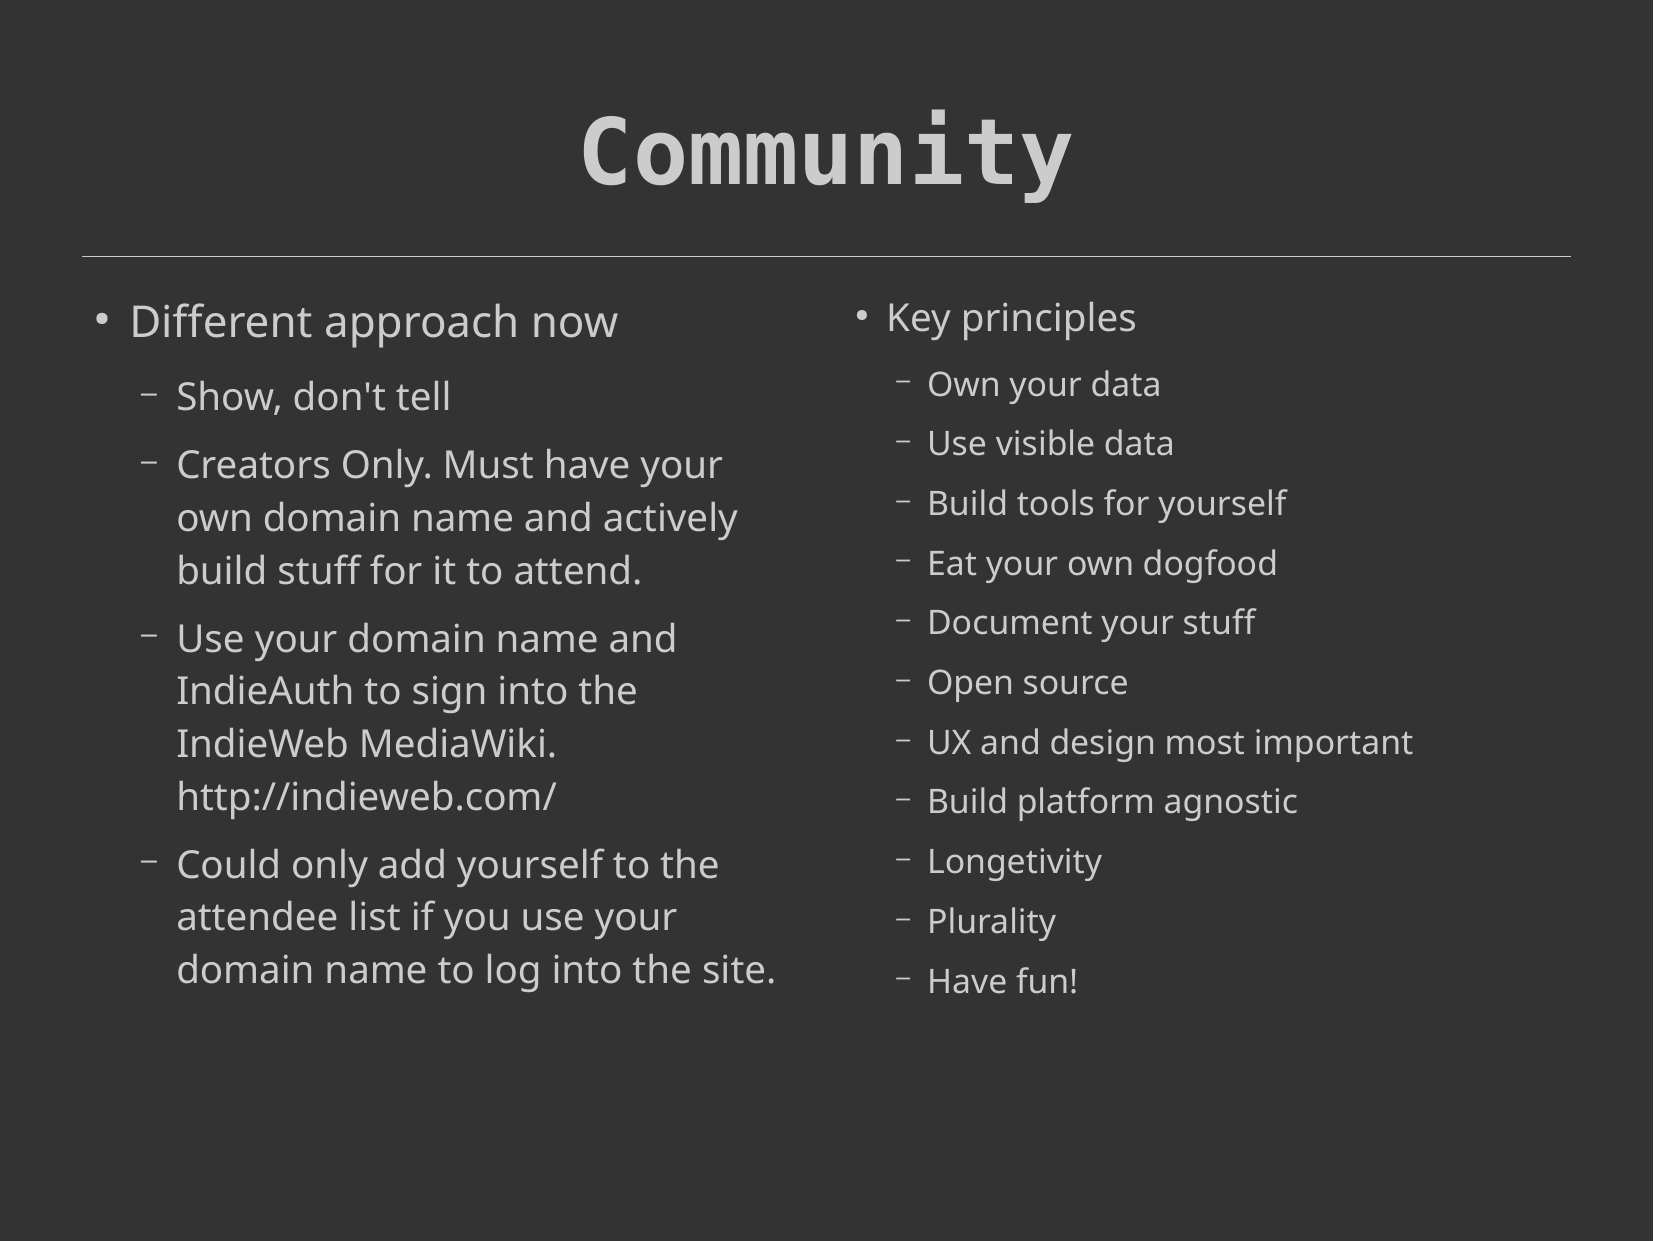

# Community
Different approach now
Show, don't tell
Creators Only. Must have your own domain name and actively build stuff for it to attend.
Use your domain name and IndieAuth to sign into the IndieWeb MediaWiki. http://indieweb.com/
Could only add yourself to the attendee list if you use your domain name to log into the site.
Key principles
Own your data
Use visible data
Build tools for yourself
Eat your own dogfood
Document your stuff
Open source
UX and design most important
Build platform agnostic
Longetivity
Plurality
Have fun!